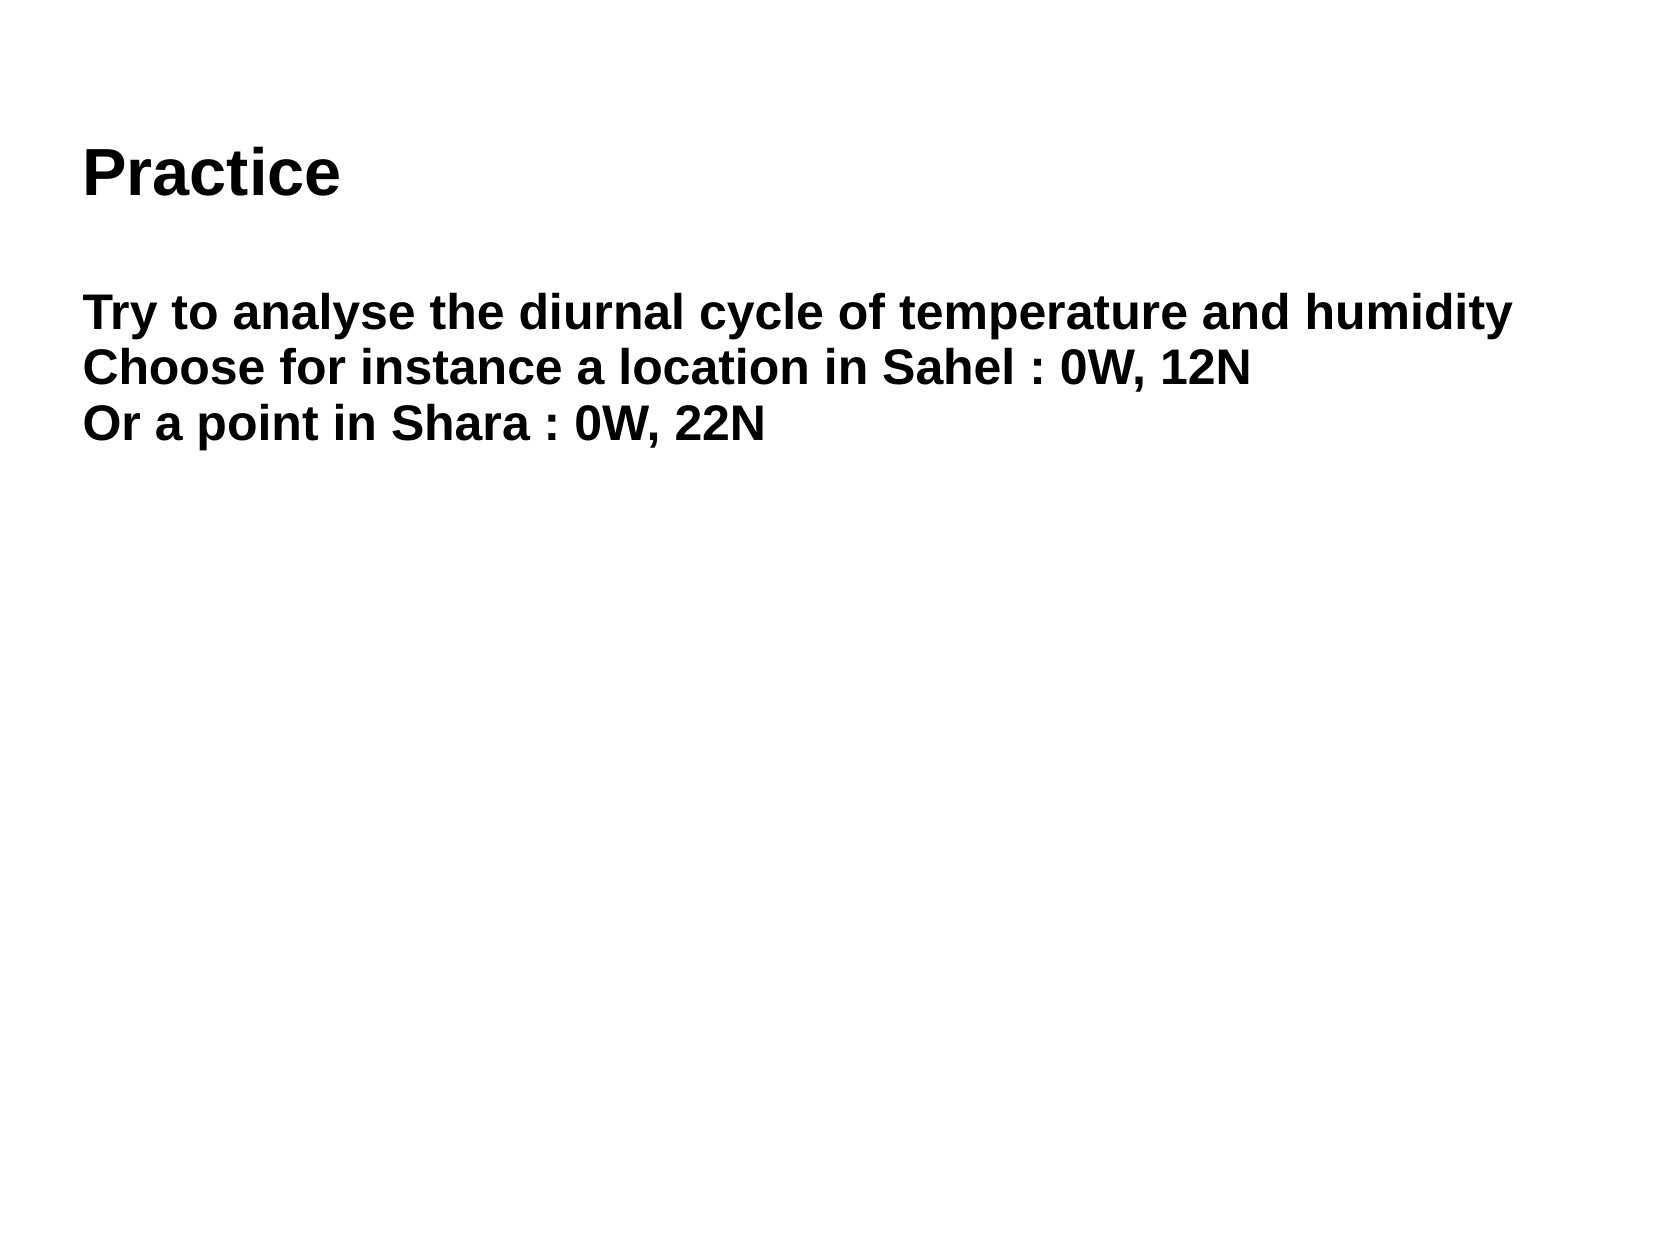

Practice
Try to analyse the diurnal cycle of temperature and humidity
Choose for instance a location in Sahel : 0W, 12N
Or a point in Shara : 0W, 22N